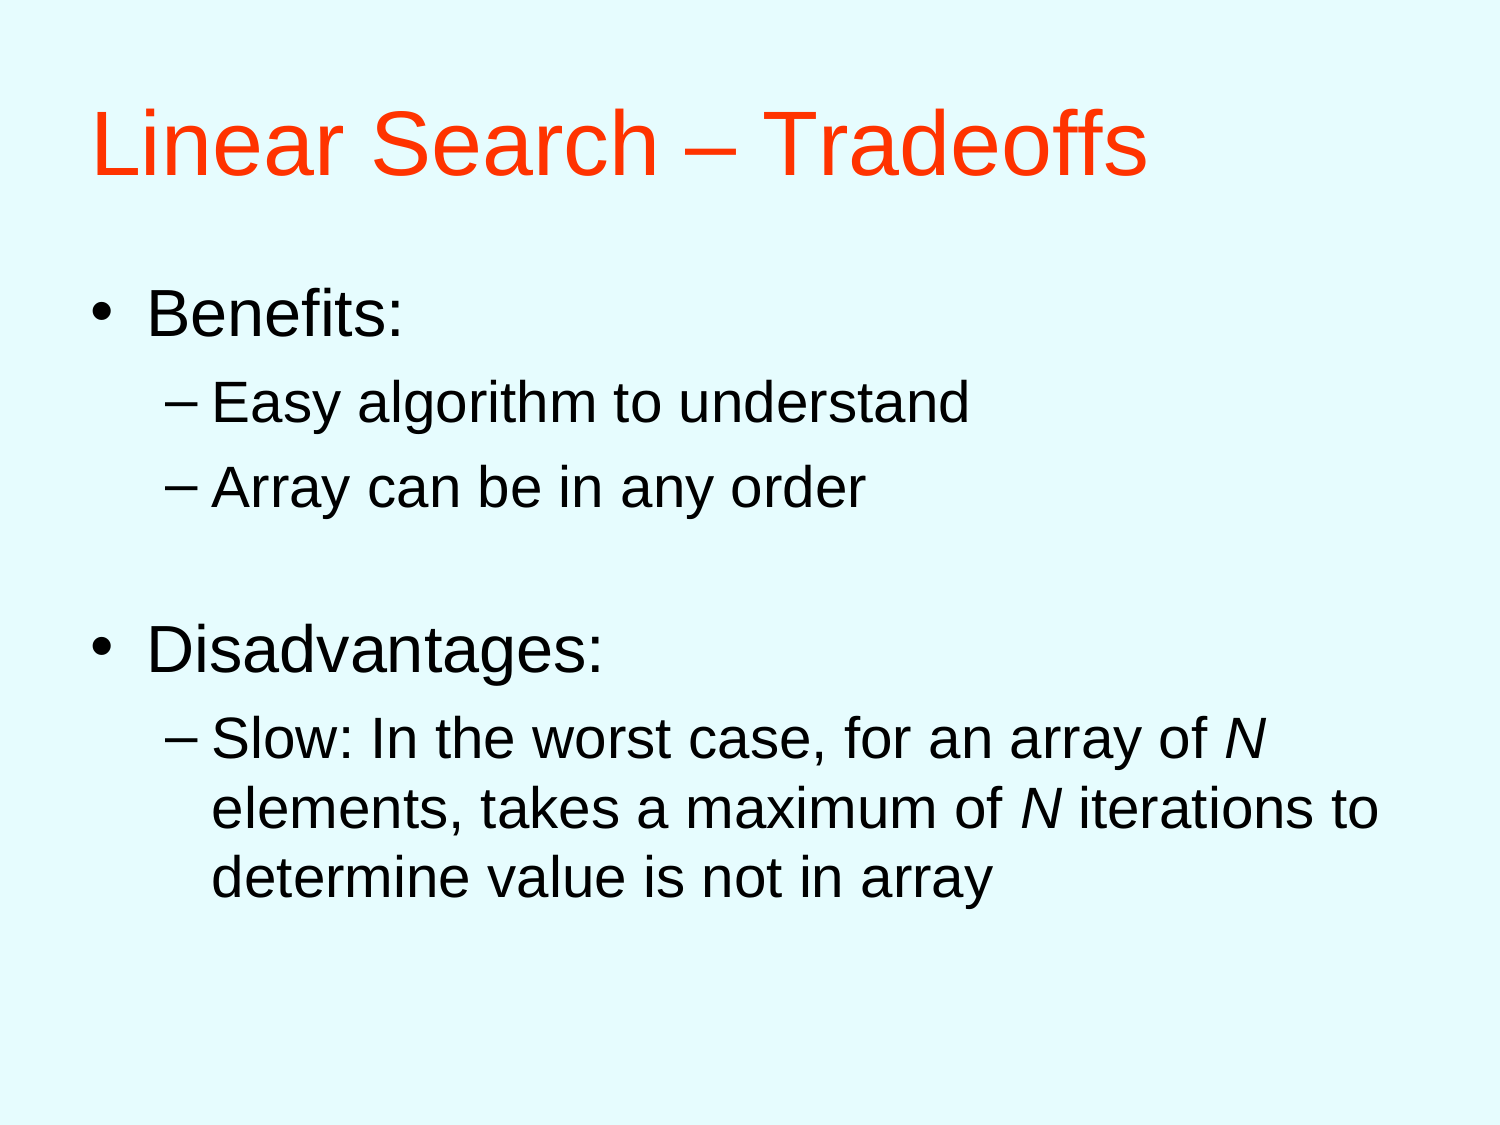

# Linear Search – Tradeoffs
Benefits:
Easy algorithm to understand
Array can be in any order
Disadvantages:
Slow: In the worst case, for an array of N elements, takes a maximum of N iterations to determine value is not in array